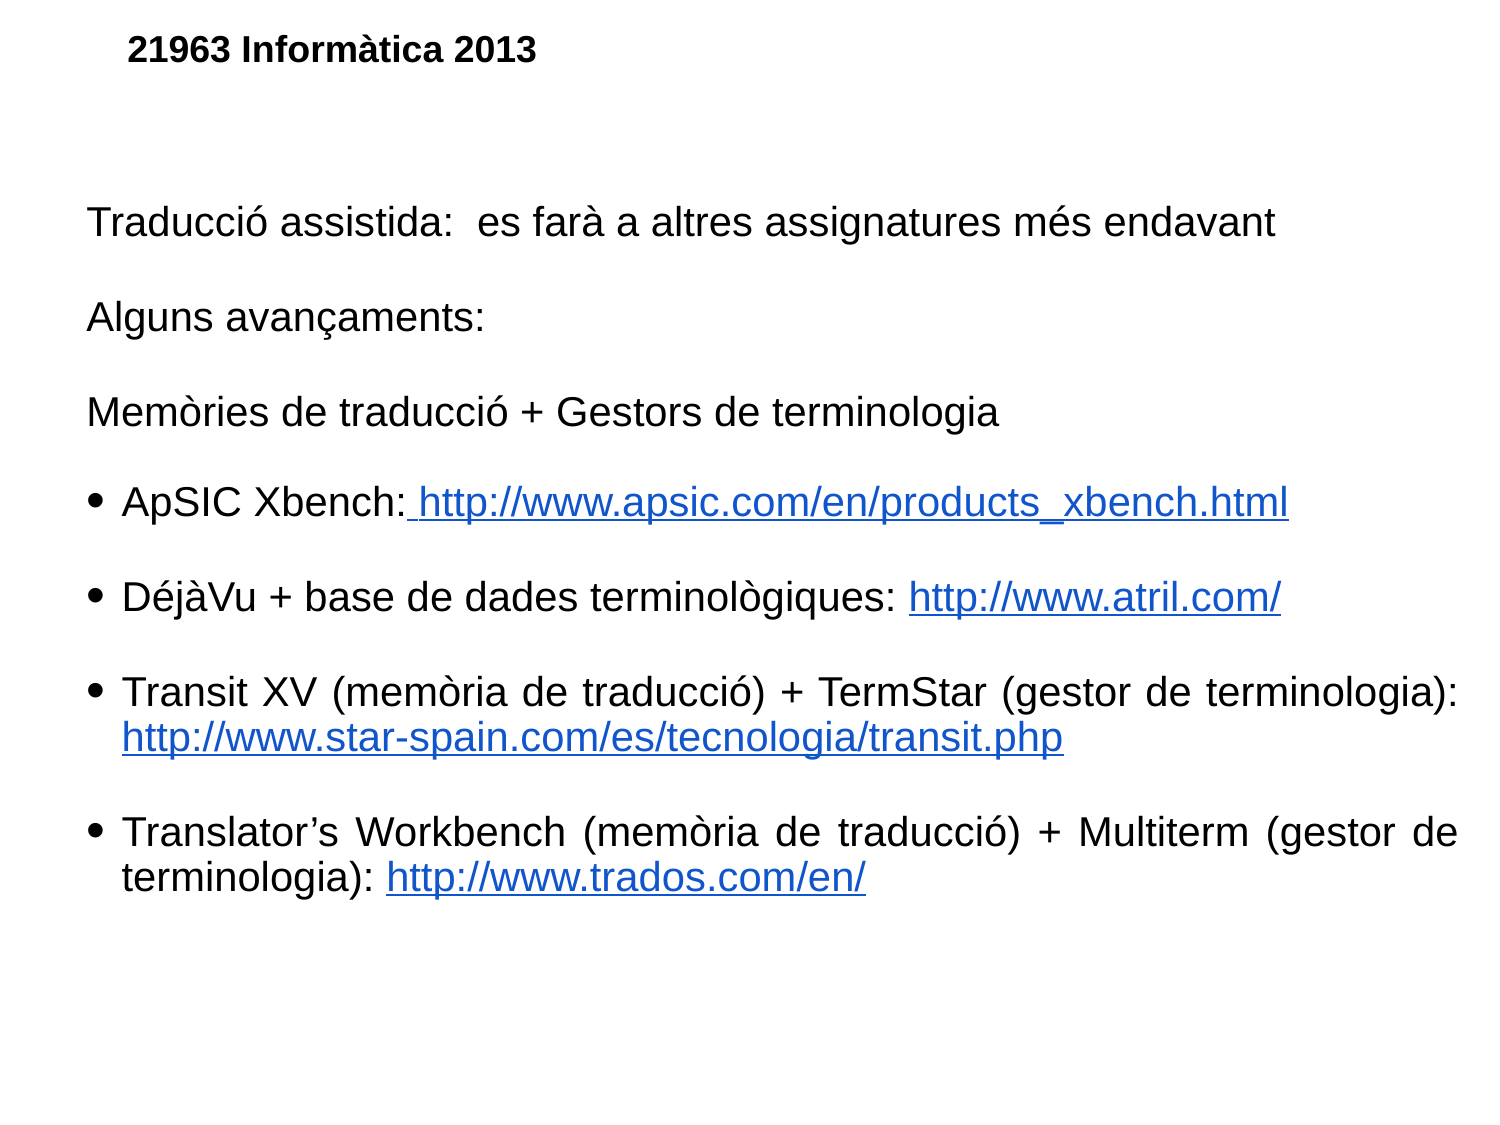

21963 Informàtica 2013
Traducció assistida: es farà a altres assignatures més endavant
Alguns avançaments:
Memòries de traducció + Gestors de terminologia
ApSIC Xbench: http://www.apsic.com/en/products_xbench.html
DéjàVu + base de dades terminològiques: http://www.atril.com/
Transit XV (memòria de traducció) + TermStar (gestor de terminologia): http://www.star-spain.com/es/tecnologia/transit.php
Translator’s Workbench (memòria de traducció) + Multiterm (gestor de terminologia): http://www.trados.com/en/